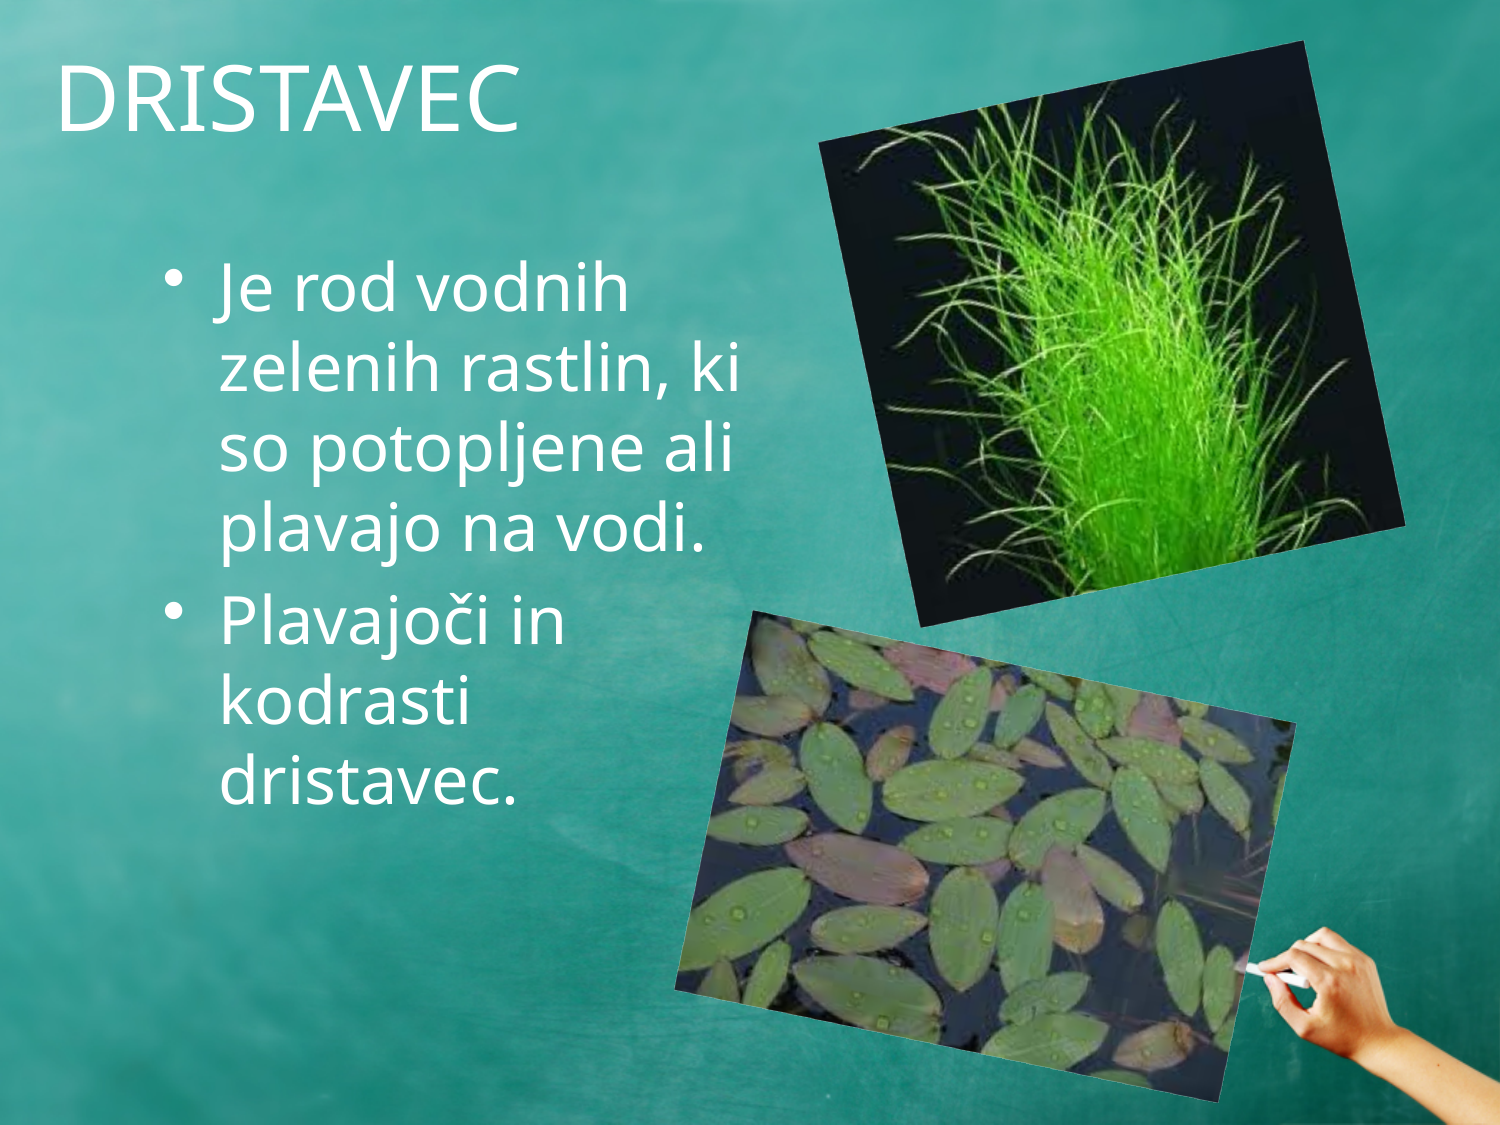

# DRISTAVEC
Je rod vodnih zelenih rastlin, ki so potopljene ali plavajo na vodi.
Plavajoči in kodrasti dristavec.